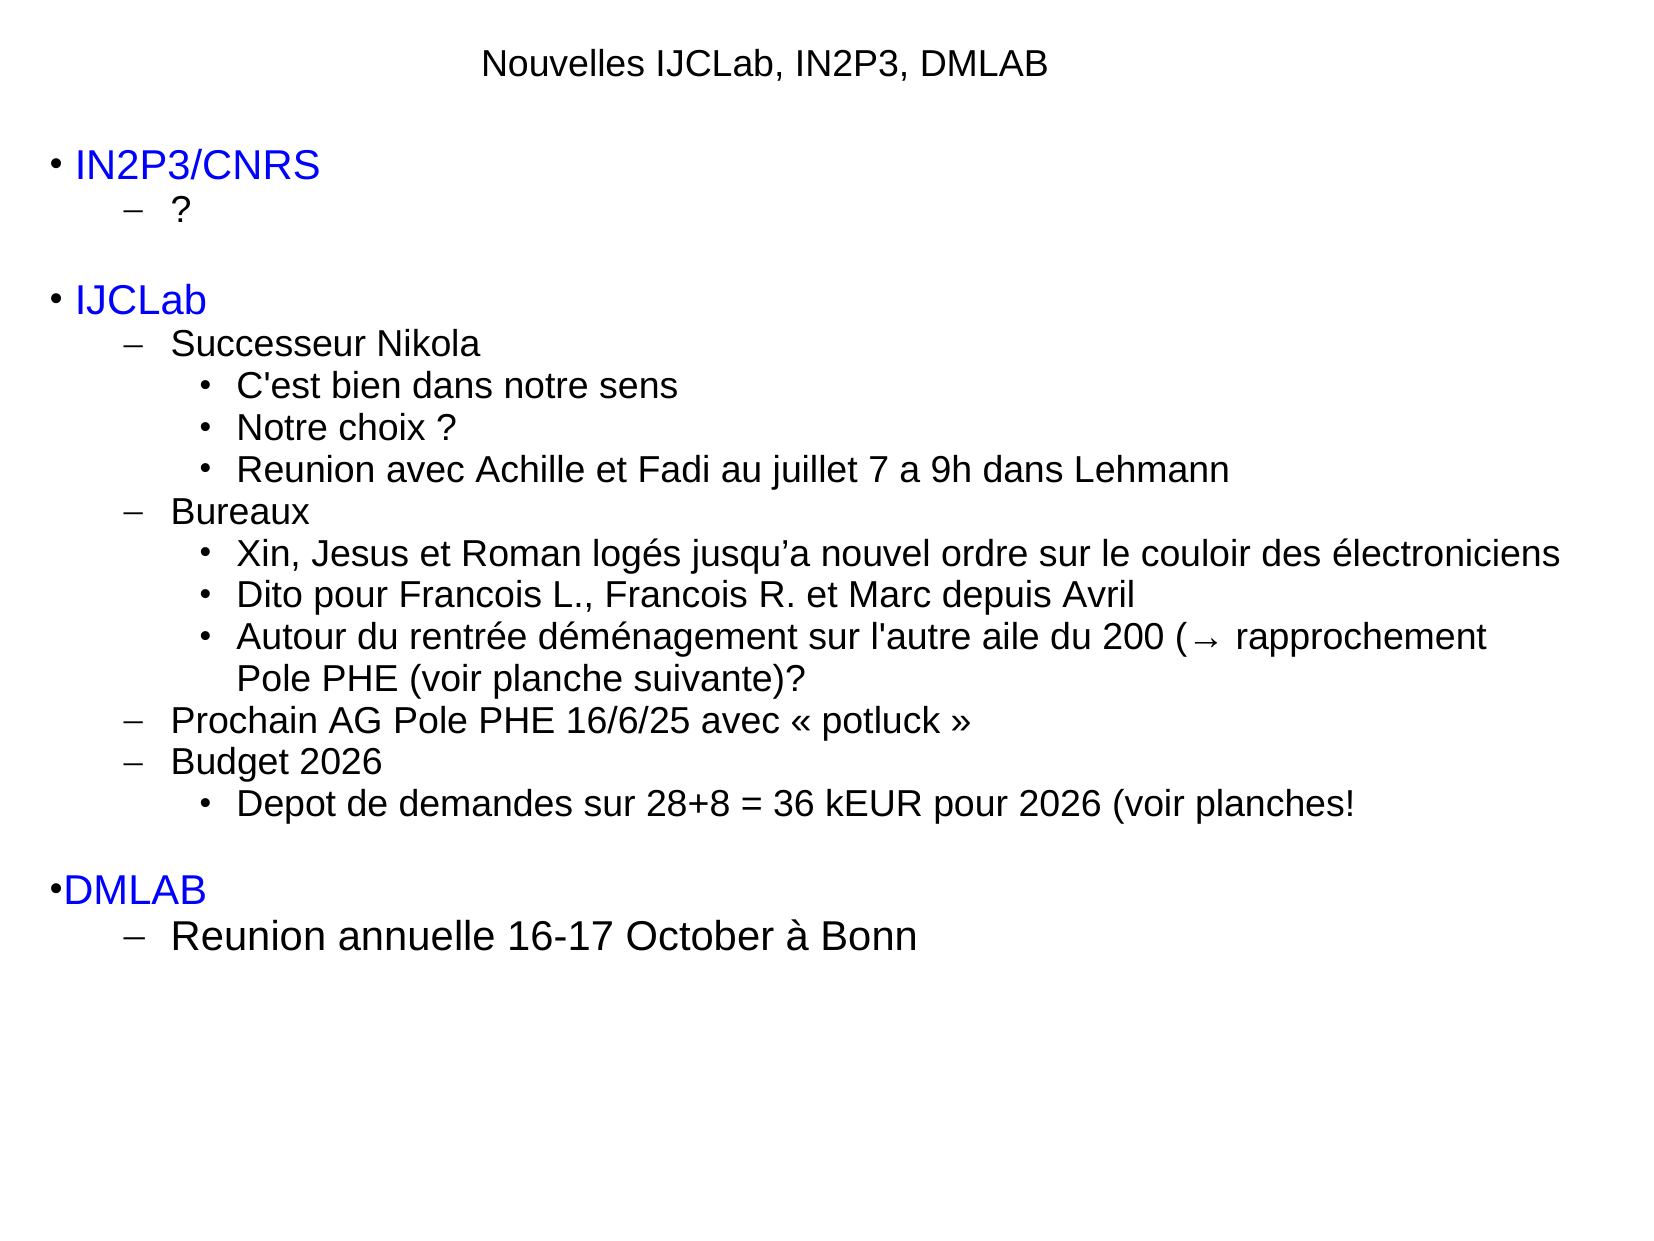

Nouvelles IJCLab, IN2P3, DMLAB
 IN2P3/CNRS
?
 IJCLab
Successeur Nikola
C'est bien dans notre sens
Notre choix ?
Reunion avec Achille et Fadi au juillet 7 a 9h dans Lehmann
Bureaux
Xin, Jesus et Roman logés jusqu’a nouvel ordre sur le couloir des électroniciens
Dito pour Francois L., Francois R. et Marc depuis Avril
Autour du rentrée déménagement sur l'autre aile du 200 (→ rapprochement
Pole PHE (voir planche suivante)?
Prochain AG Pole PHE 16/6/25 avec « potluck »
Budget 2026
Depot de demandes sur 28+8 = 36 kEUR pour 2026 (voir planches!
DMLAB
Reunion annuelle 16-17 October à Bonn